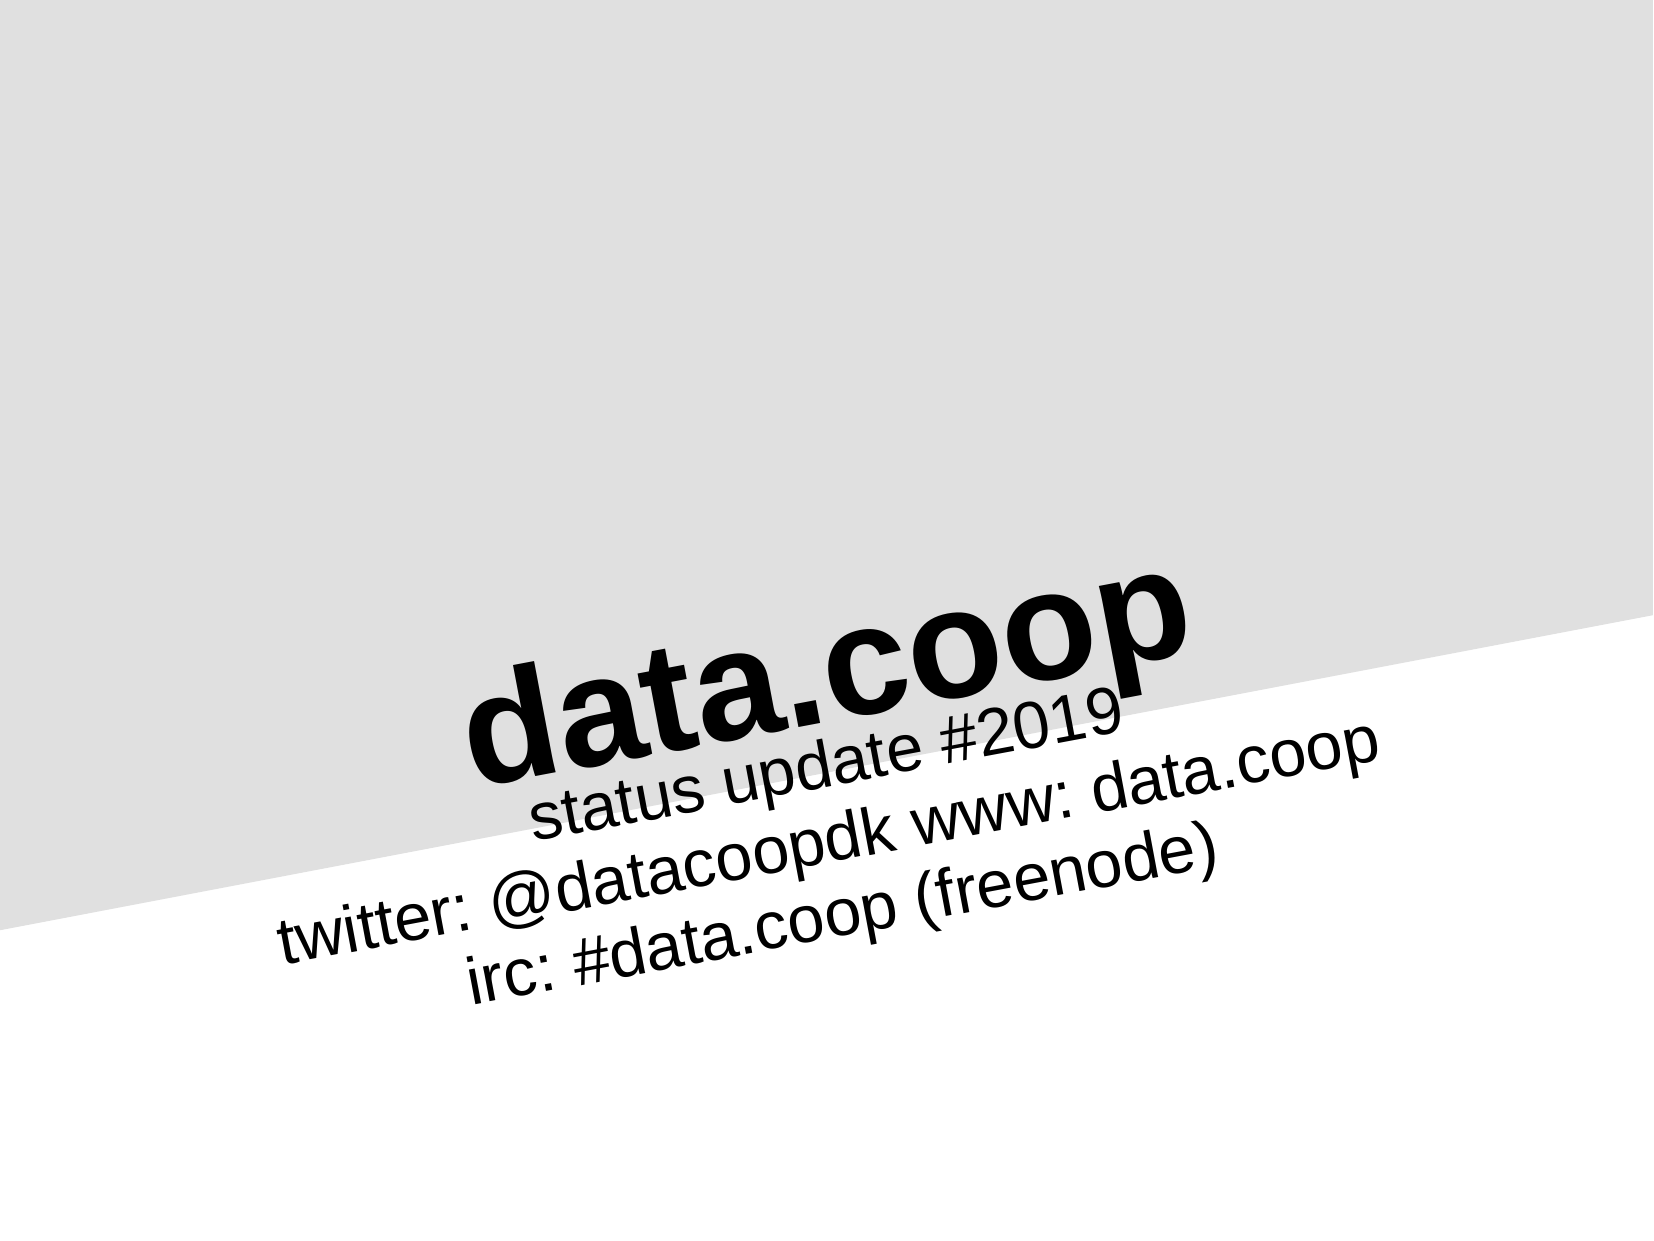

# data.coop
status update #2019
twitter: @datacoopdk www: data.coop
irc: #data.coop (freenode)